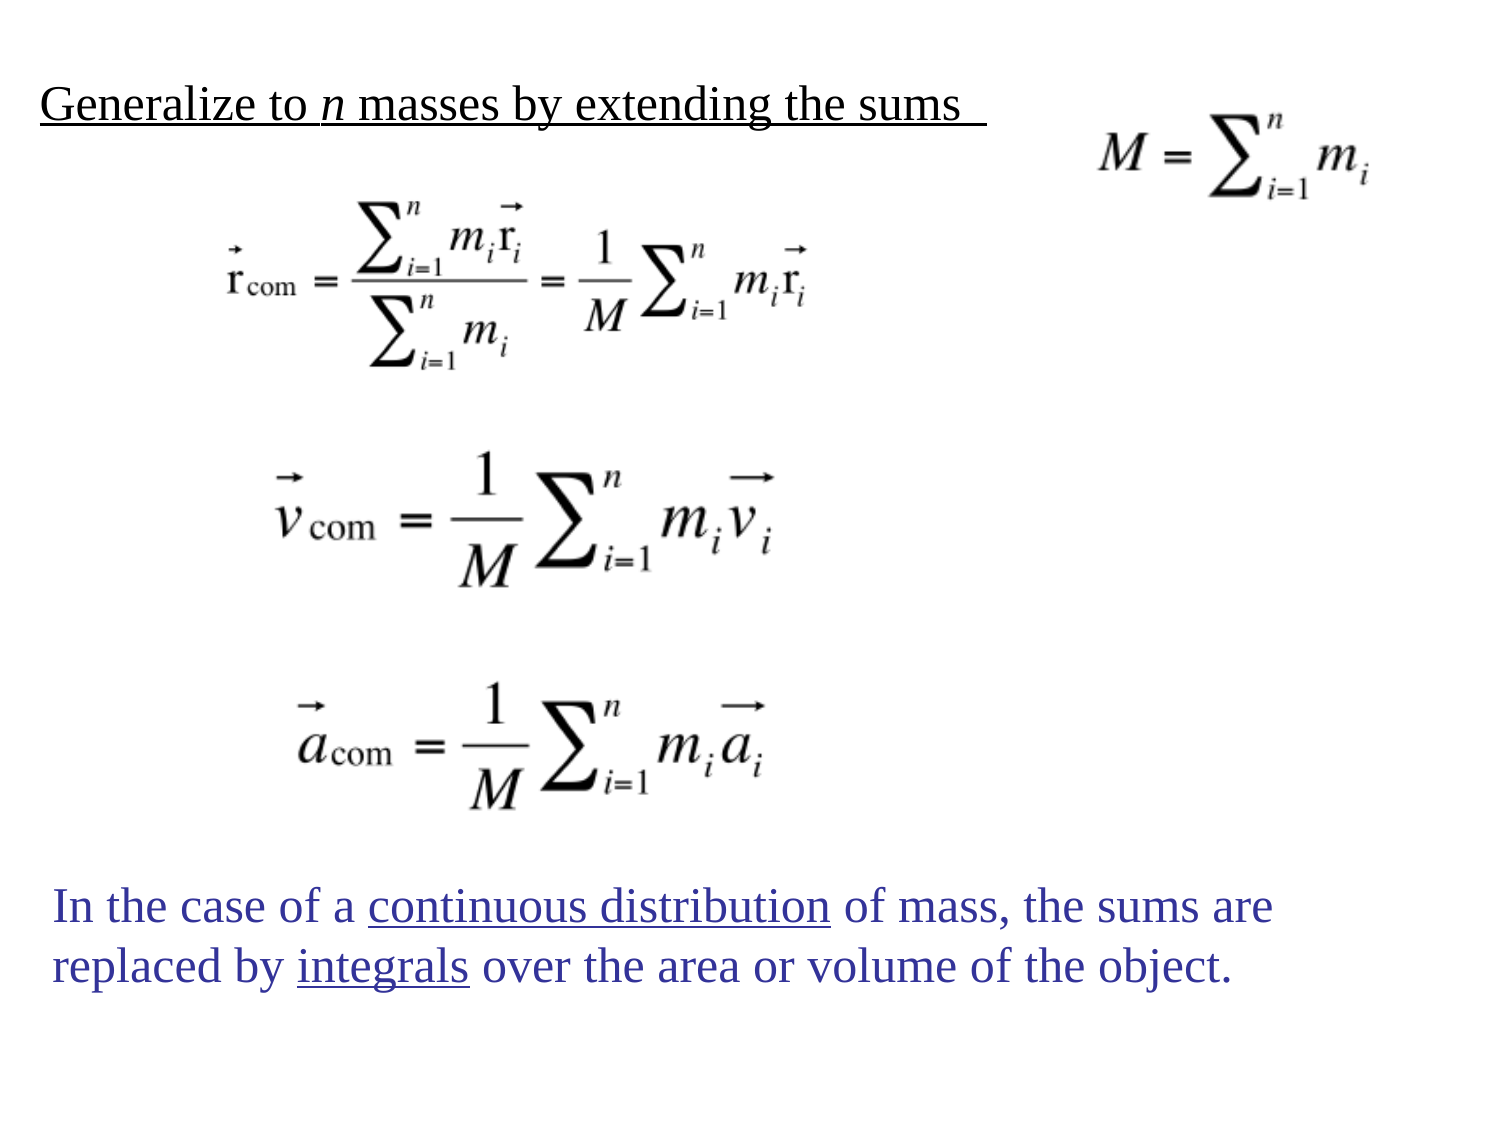

Generalize to n masses by extending the sums
In the case of a continuous distribution of mass, the sums are replaced by integrals over the area or volume of the object.